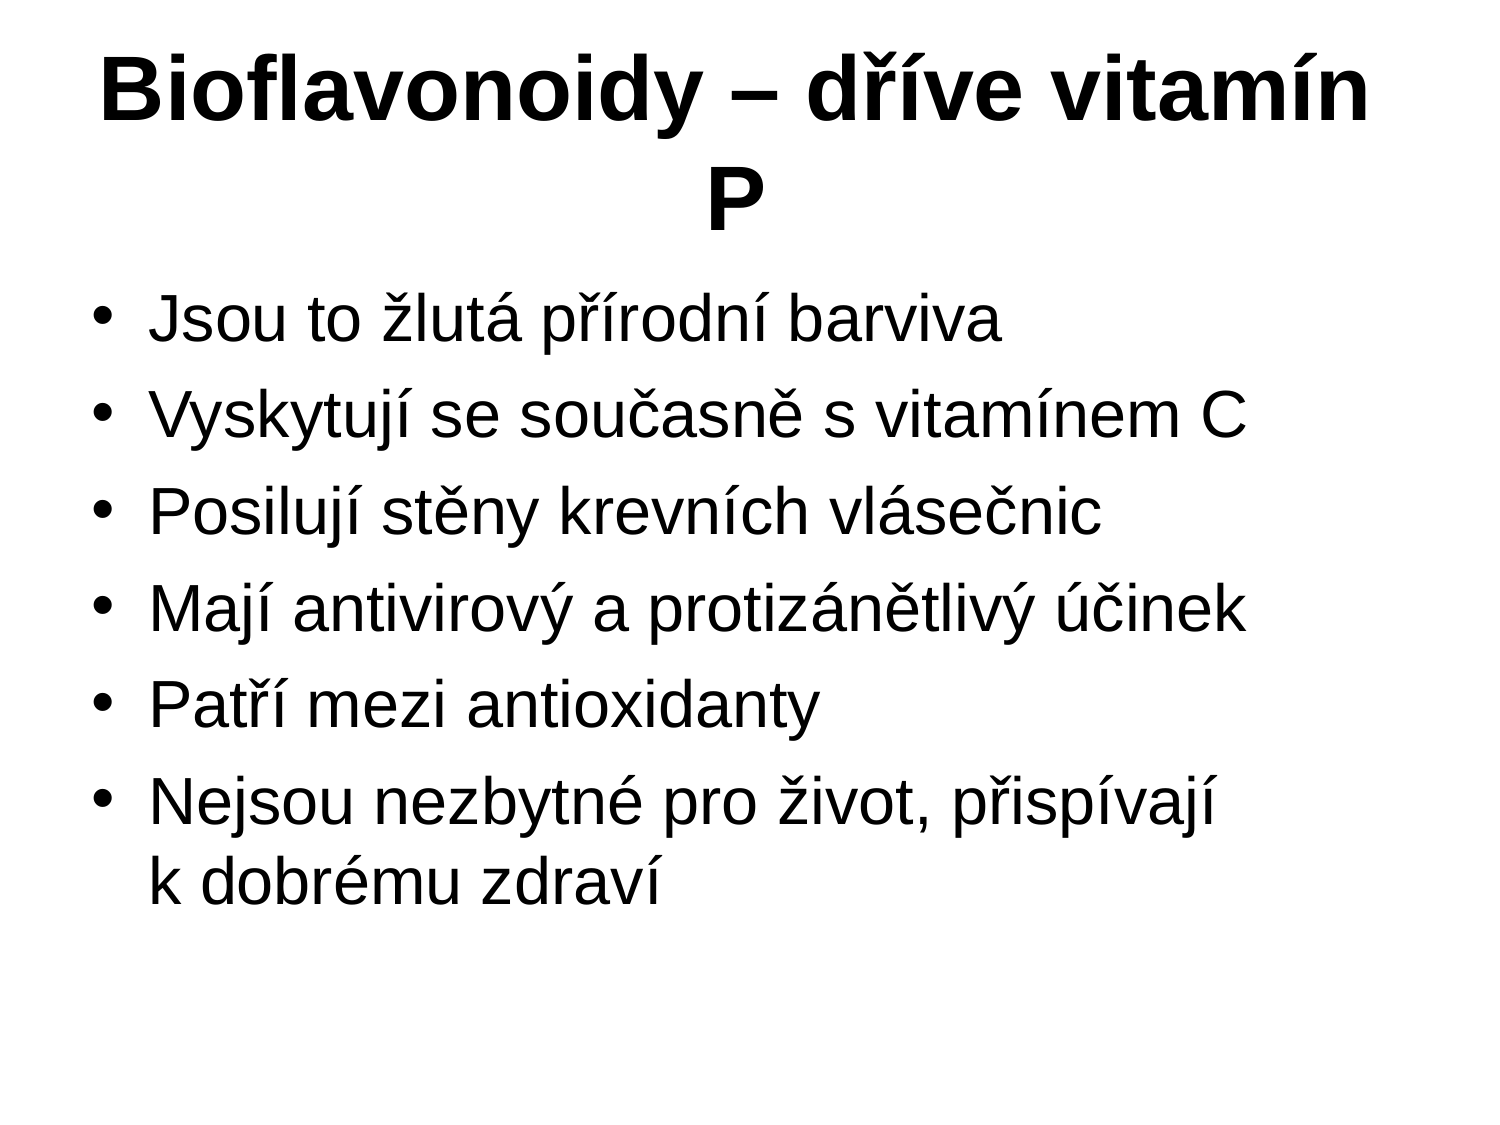

Bioflavonoidy – dříve vitamín P
# Jsou to žlutá přírodní barviva
Vyskytují se současně s vitamínem C
Posilují stěny krevních vlásečnic
Mají antivirový a protizánětlivý účinek
Patří mezi antioxidanty
Nejsou nezbytné pro život, přispívají
k dobrému zdraví